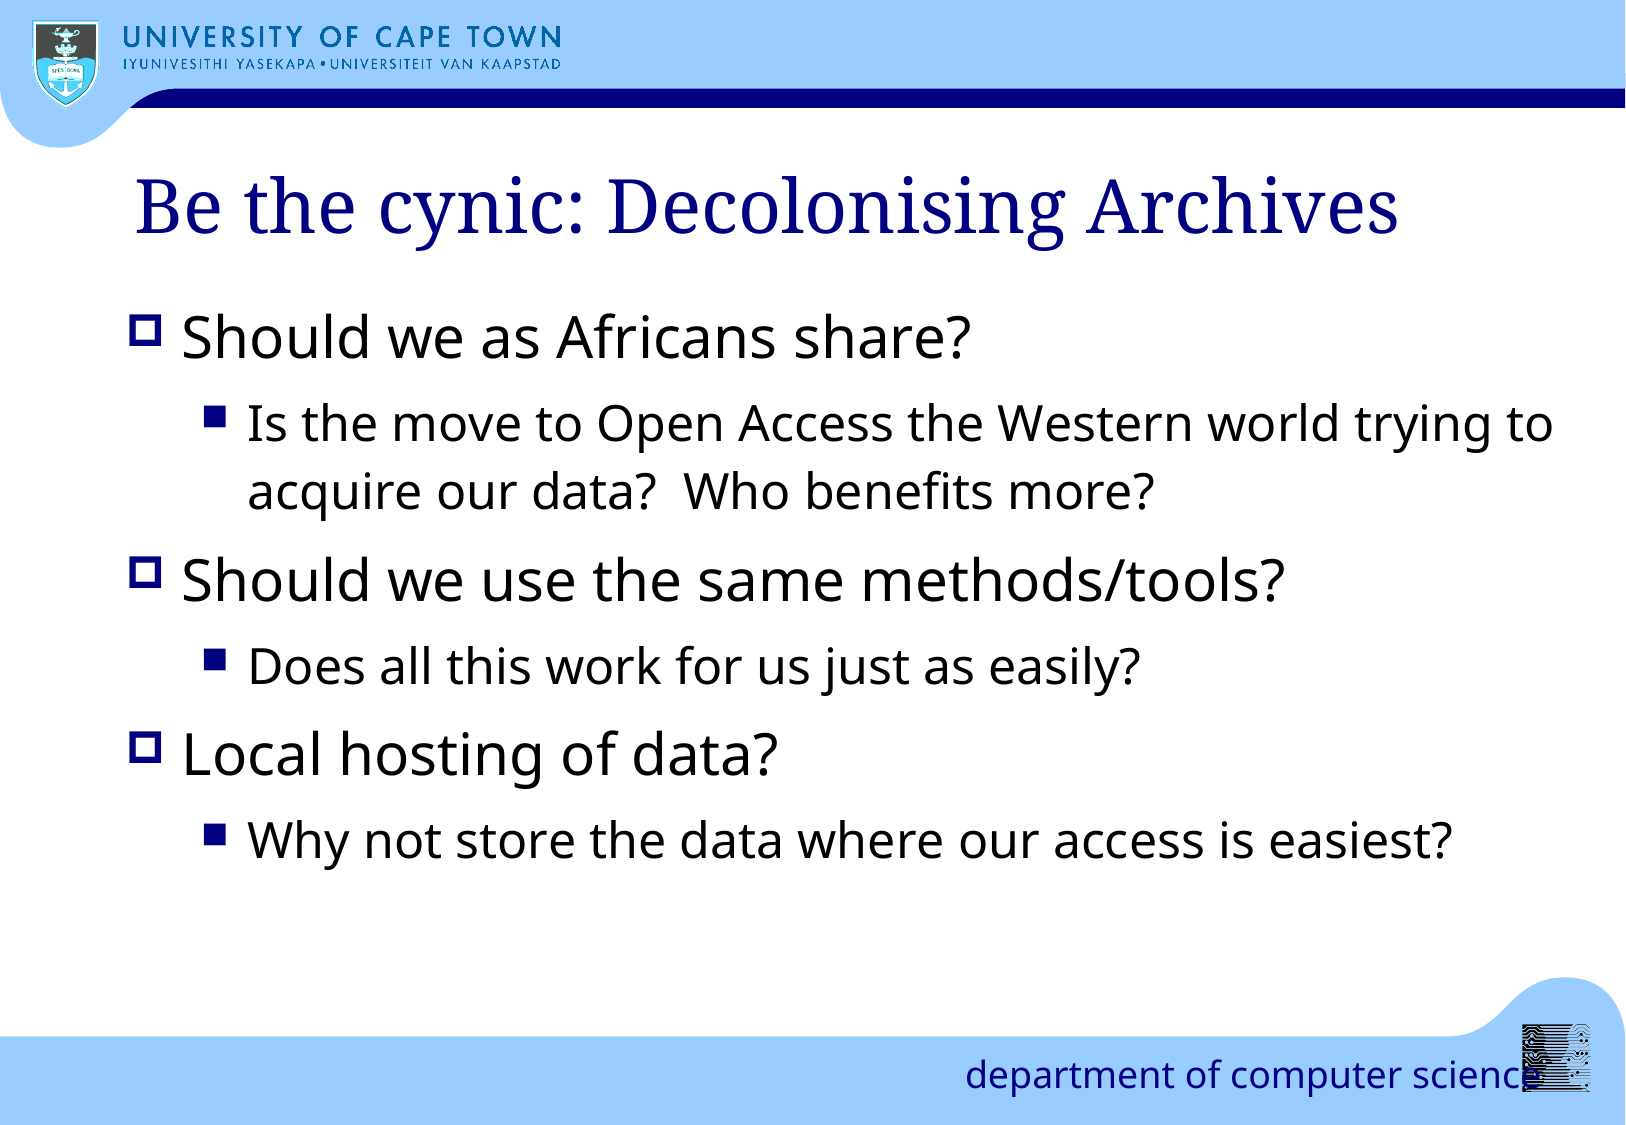

# Be the cynic: Decolonising Archives
Should we as Africans share?
Is the move to Open Access the Western world trying to acquire our data? Who benefits more?
Should we use the same methods/tools?
Does all this work for us just as easily?
Local hosting of data?
Why not store the data where our access is easiest?